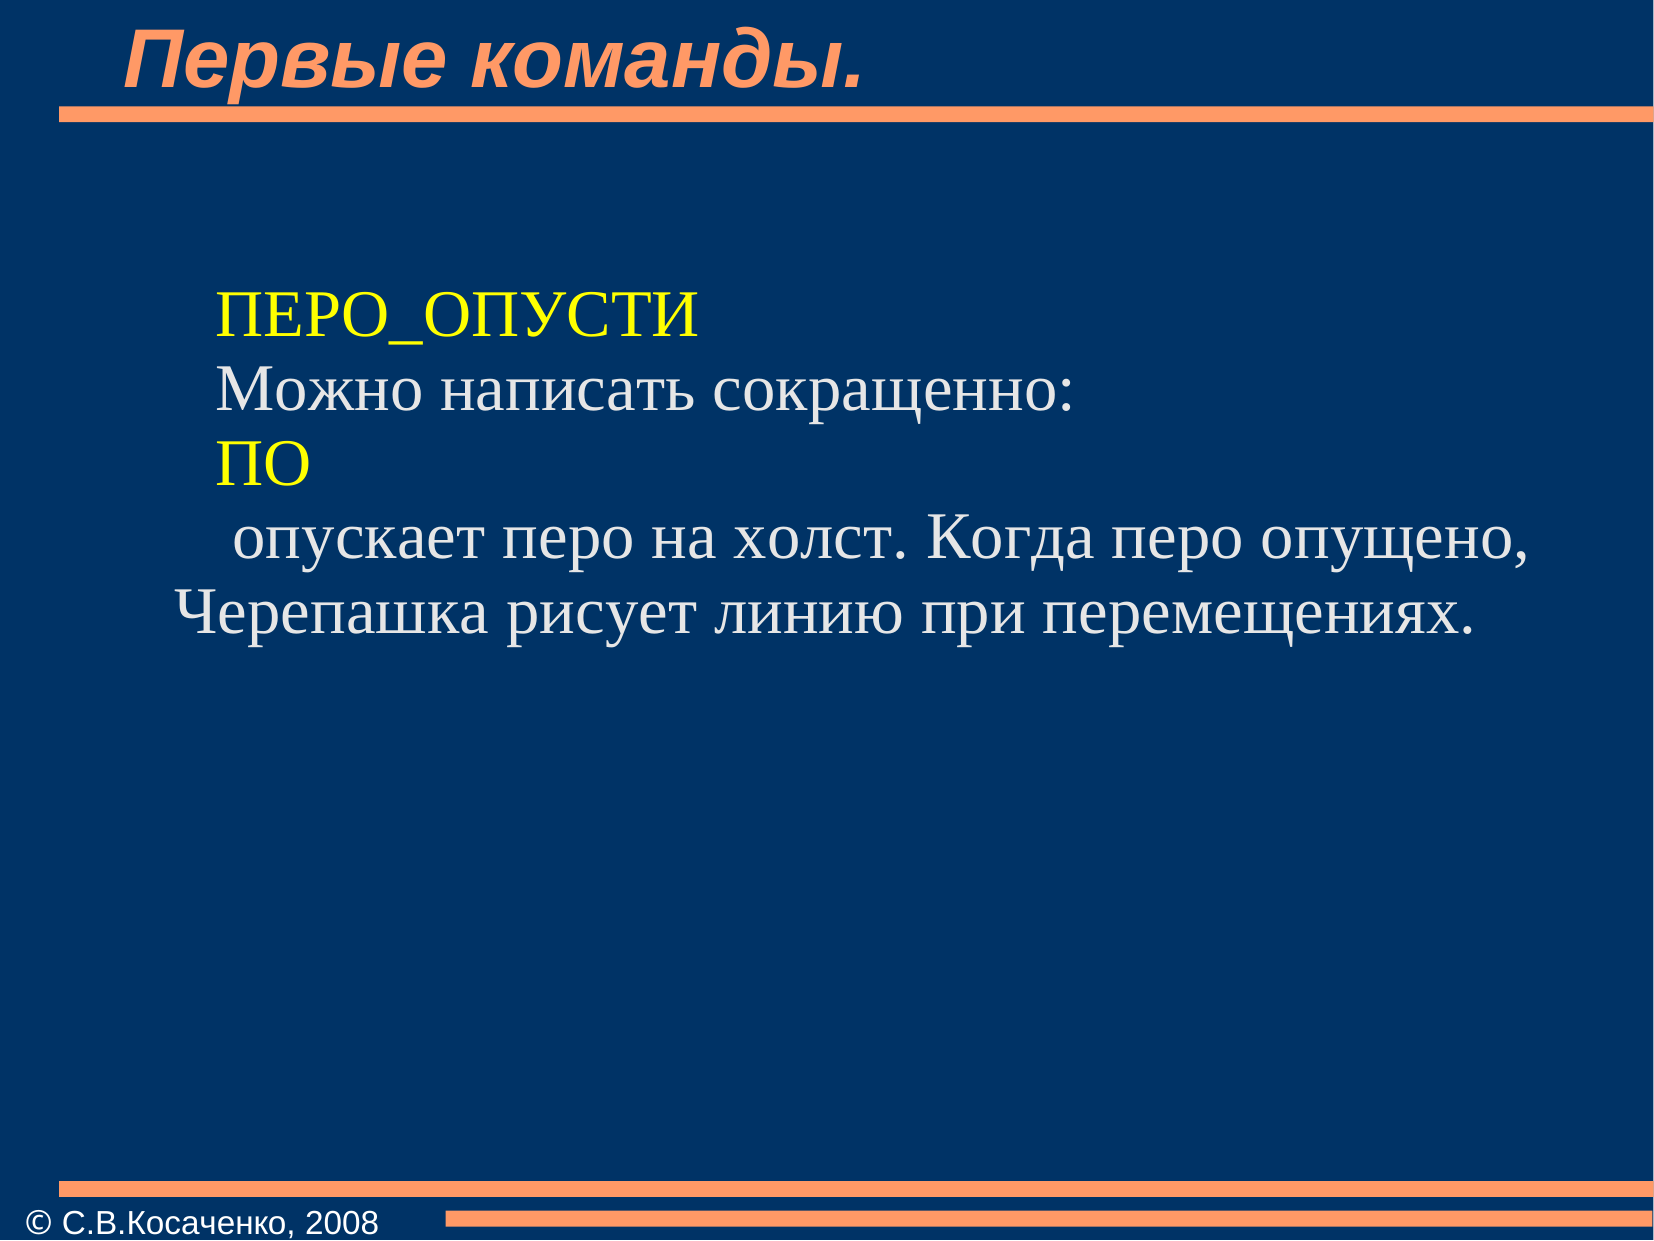

# Первые команды.
ПЕРО_ОПУСТИ
Можно написать сокращенно:
ПО
 опускает перо на холст. Когда перо опущено, Черепашка рисует линию при перемещениях.